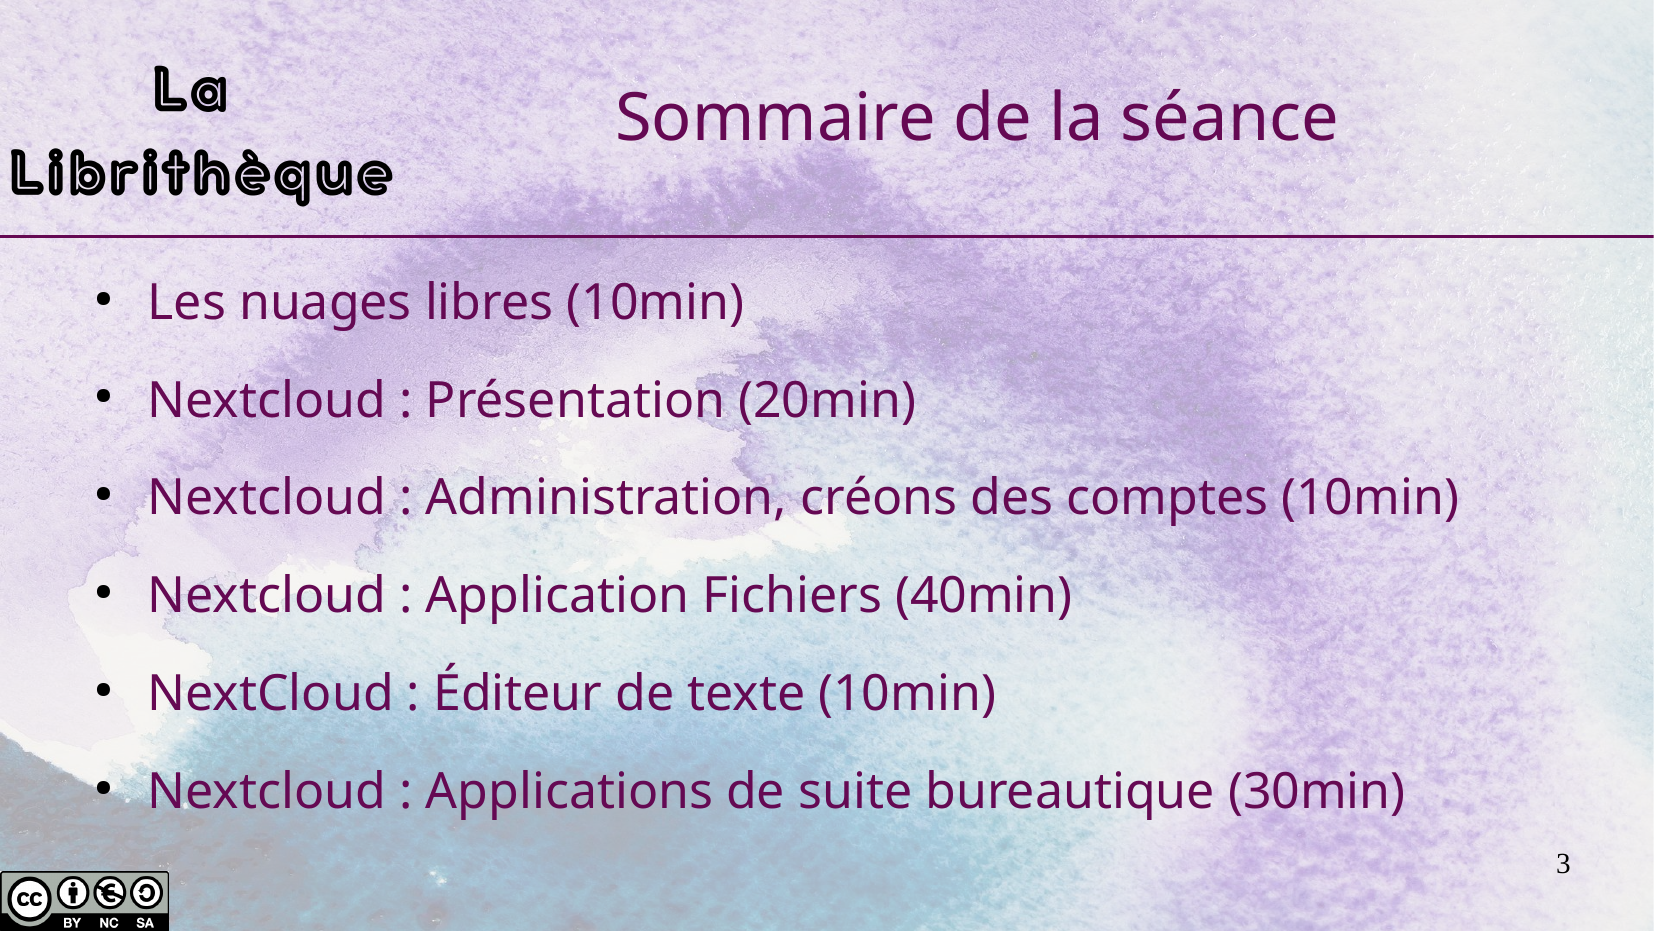

# Sommaire de la séance
Les nuages libres (10min)
Nextcloud : Présentation (20min)
Nextcloud : Administration, créons des comptes (10min)
Nextcloud : Application Fichiers (40min)
NextCloud : Éditeur de texte (10min)
Nextcloud : Applications de suite bureautique (30min)
3